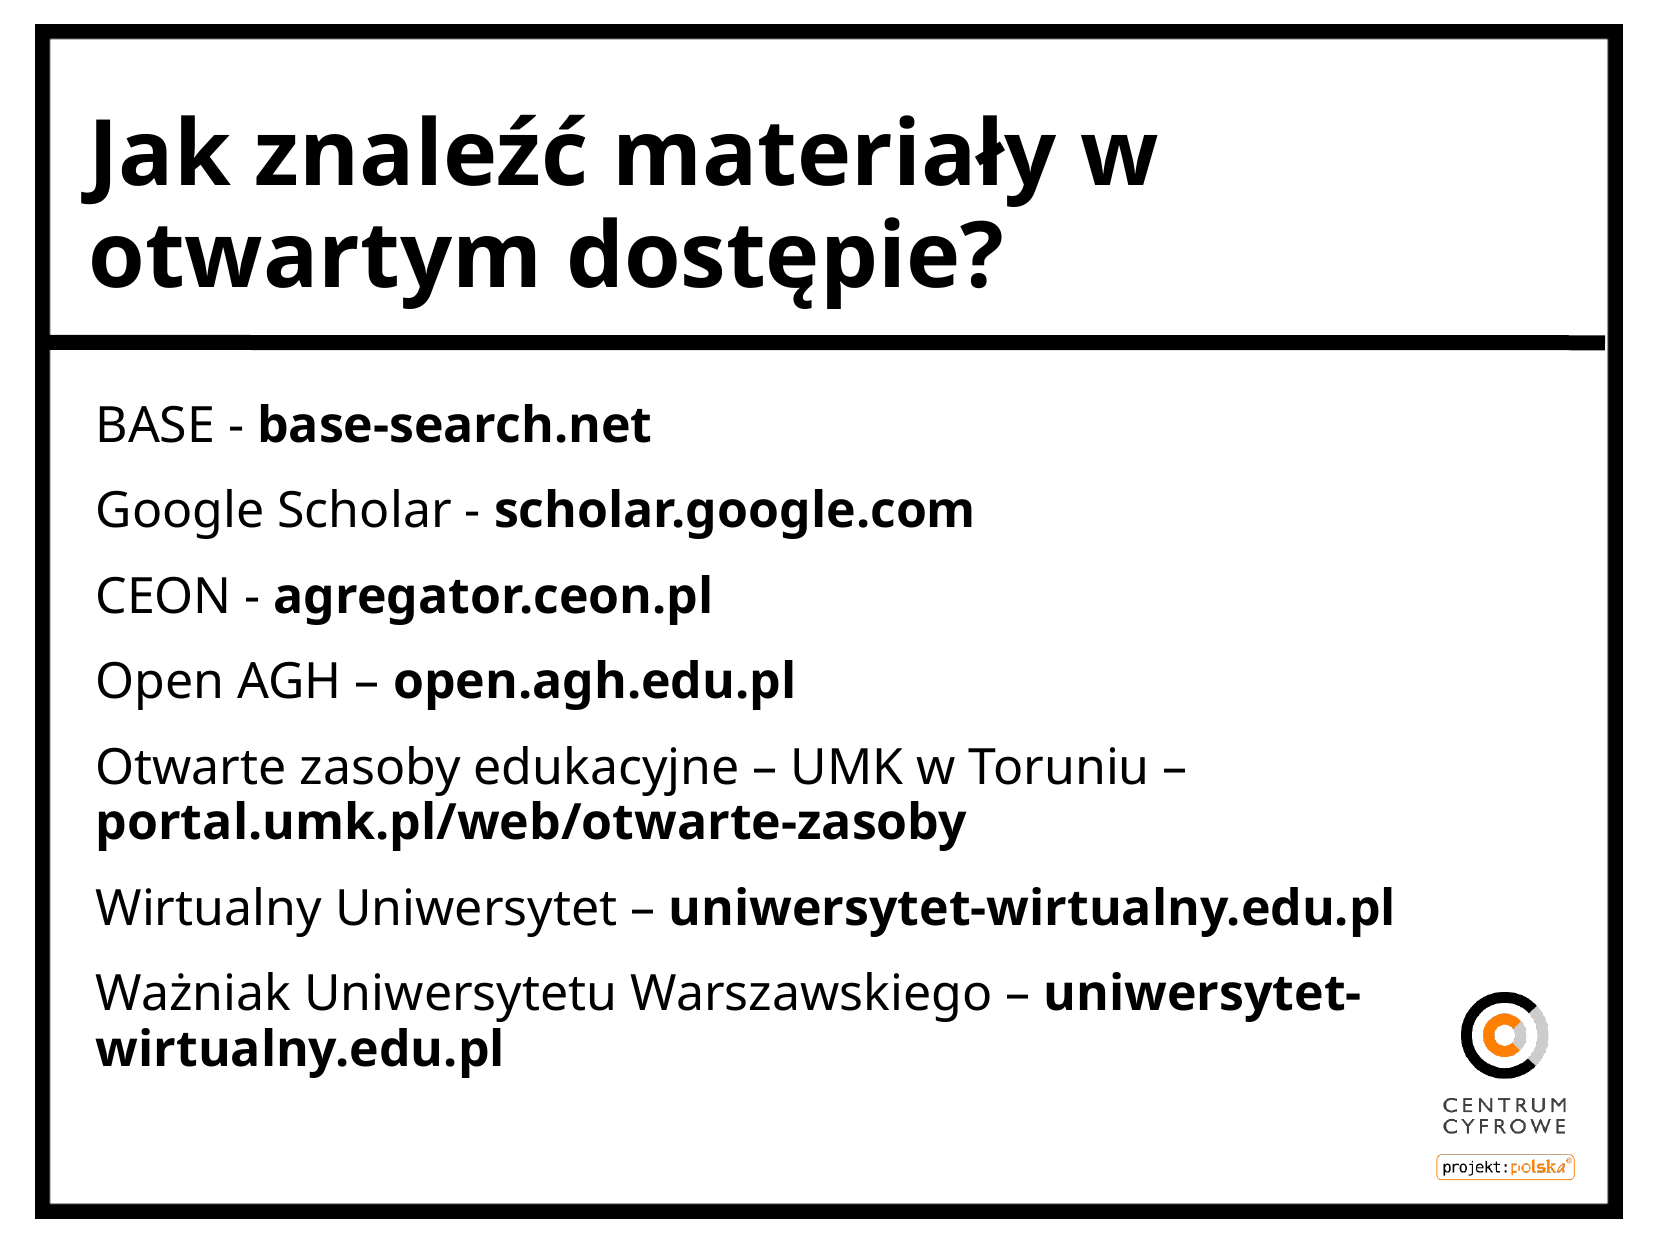

Jak znaleźć materiały w otwartym dostępie?
BASE - base-search.net
Google Scholar - scholar.google.com
CEON - agregator.ceon.pl
Open AGH – open.agh.edu.pl
Otwarte zasoby edukacyjne – UMK w Toruniu – portal.umk.pl/web/otwarte-zasoby
Wirtualny Uniwersytet – uniwersytet-wirtualny.edu.pl
Ważniak Uniwersytetu Warszawskiego – uniwersytet-wirtualny.edu.pl